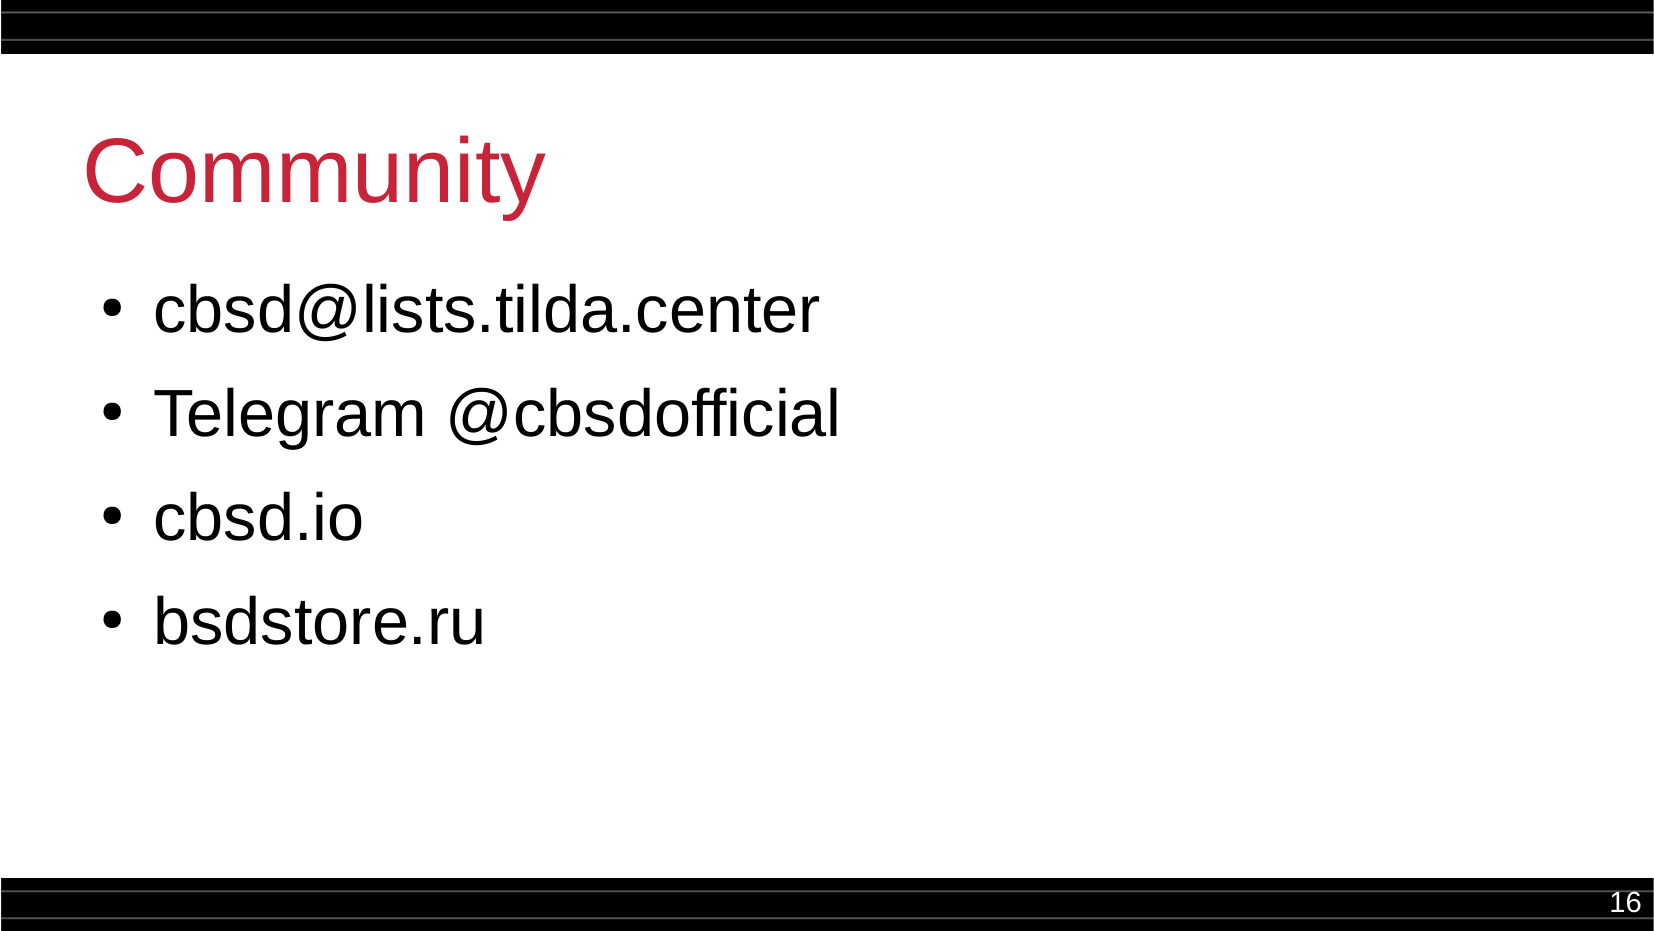

# Community
cbsd@lists.tilda.center
Telegram @cbsdofficial
cbsd.io
bsdstore.ru